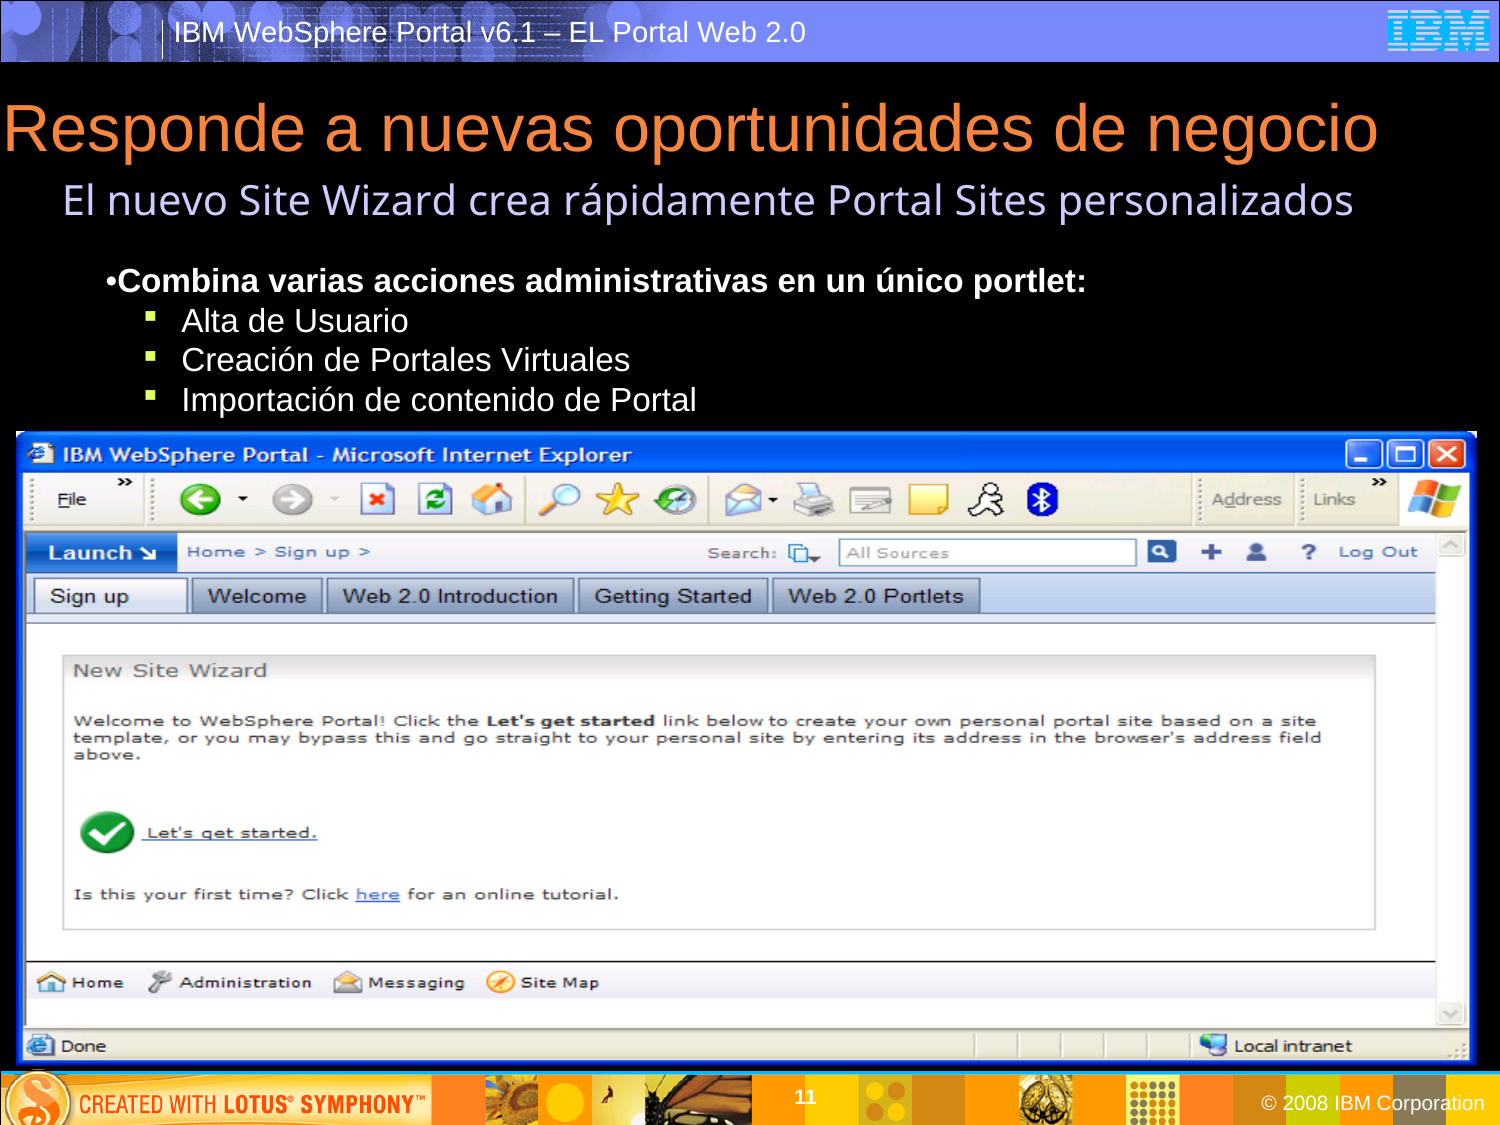

# Responde a nuevas oportunidades de negocio
El nuevo Site Wizard crea rápidamente Portal Sites personalizados
Combina varias acciones administrativas en un único portlet:
 Alta de Usuario
 Creación de Portales Virtuales
 Importación de contenido de Portal
11